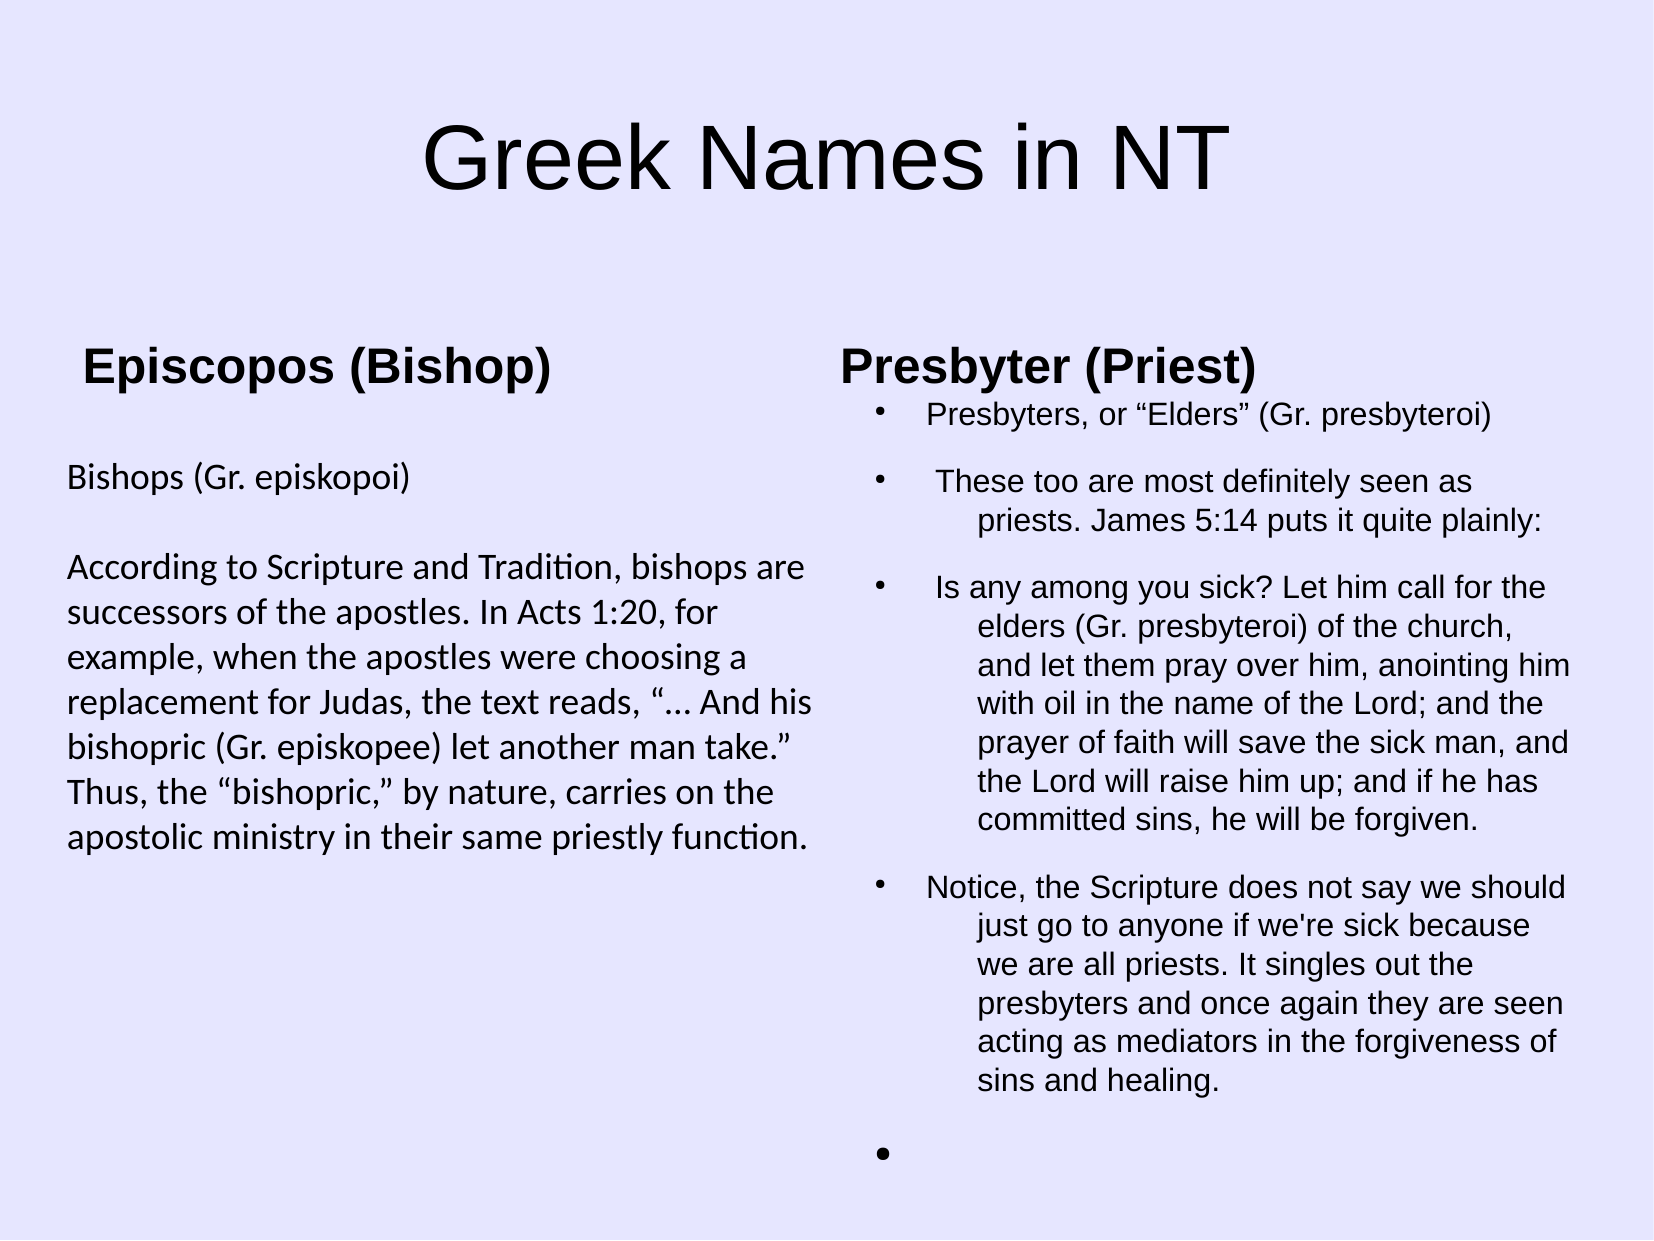

# Greek Names in NT
Episcopos (Bishop)
Presbyter (Priest)
Presbyters, or “Elders” (Gr. presbyteroi)
 These too are most definitely seen as priests. James 5:14 puts it quite plainly:
 Is any among you sick? Let him call for the elders (Gr. presbyteroi) of the church, and let them pray over him, anointing him with oil in the name of the Lord; and the prayer of faith will save the sick man, and the Lord will raise him up; and if he has committed sins, he will be forgiven.
Notice, the Scripture does not say we should just go to anyone if we're sick because we are all priests. It singles out the presbyters and once again they are seen acting as mediators in the forgiveness of sins and healing.
Bishops (Gr. episkopoi)
According to Scripture and Tradition, bishops are successors of the apostles. In Acts 1:20, for example, when the apostles were choosing a replacement for Judas, the text reads, “… And his bishopric (Gr. episkopee) let another man take.” Thus, the “bishopric,” by nature, carries on the apostolic ministry in their same priestly function.